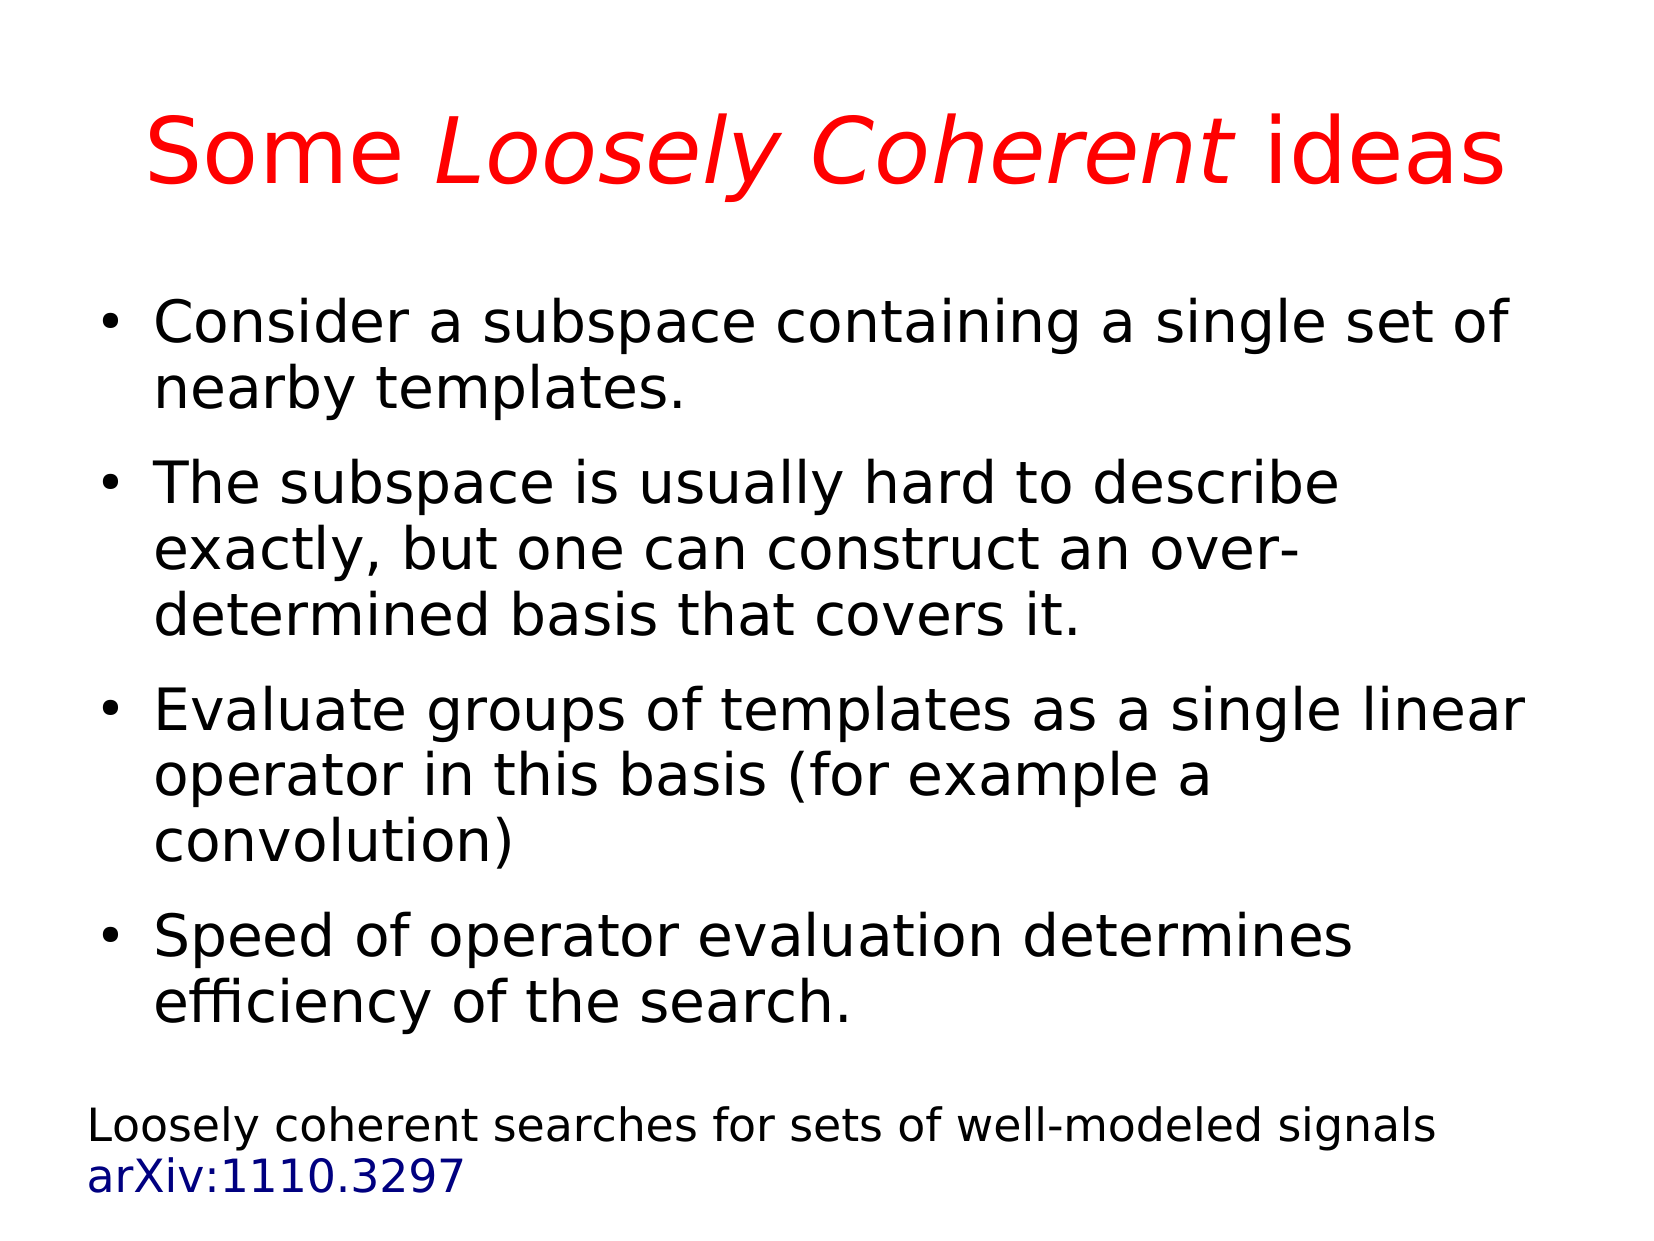

# Some Loosely Coherent ideas
Consider a subspace containing a single set of nearby templates.
The subspace is usually hard to describe exactly, but one can construct an over-determined basis that covers it.
Evaluate groups of templates as a single linear operator in this basis (for example a convolution)
Speed of operator evaluation determines efficiency of the search.
Loosely coherent searches for sets of well-modeled signals arXiv:1110.3297